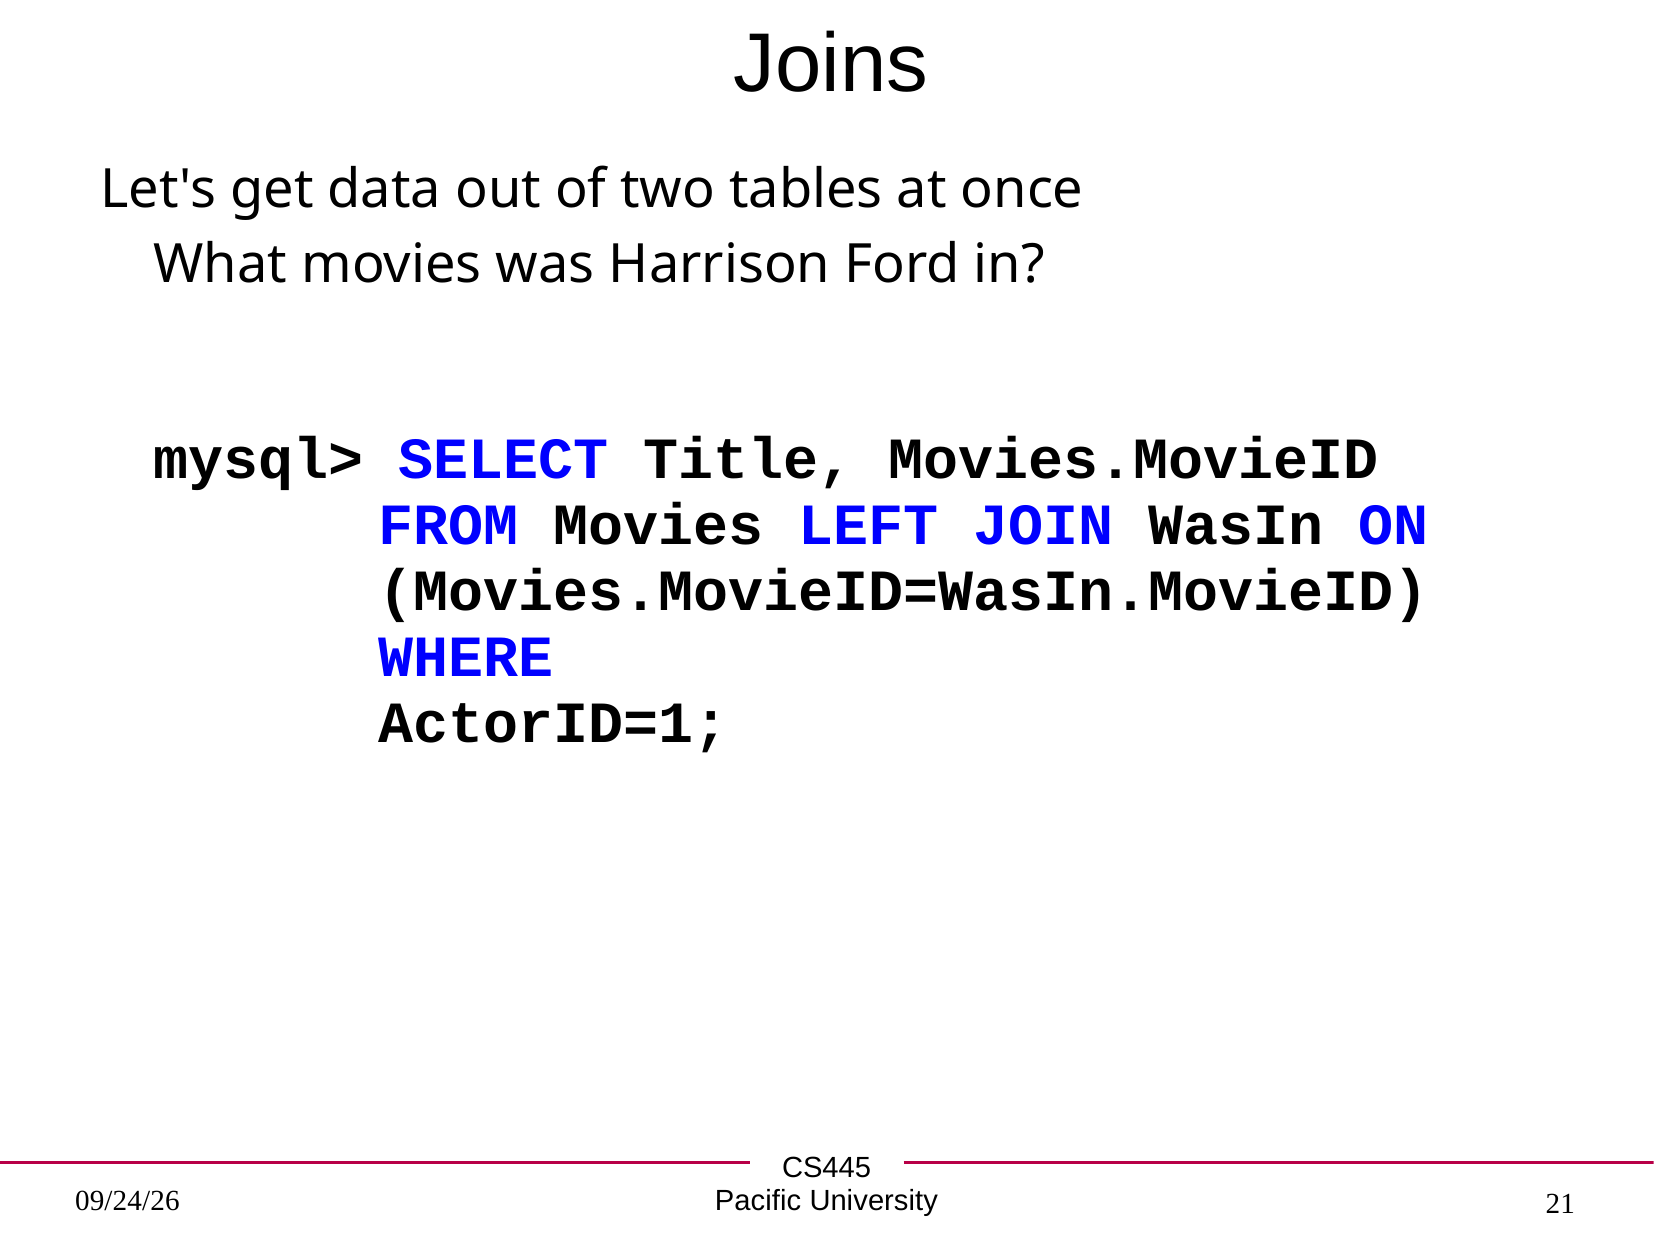

# Joins
Let's get data out of two tables at once
What movies was Harrison Ford in?
mysql> SELECT Title, Movies.MovieID
			FROM Movies LEFT JOIN WasIn ON 				(Movies.MovieID=WasIn.MovieID)
			WHERE
			ActorID=1;